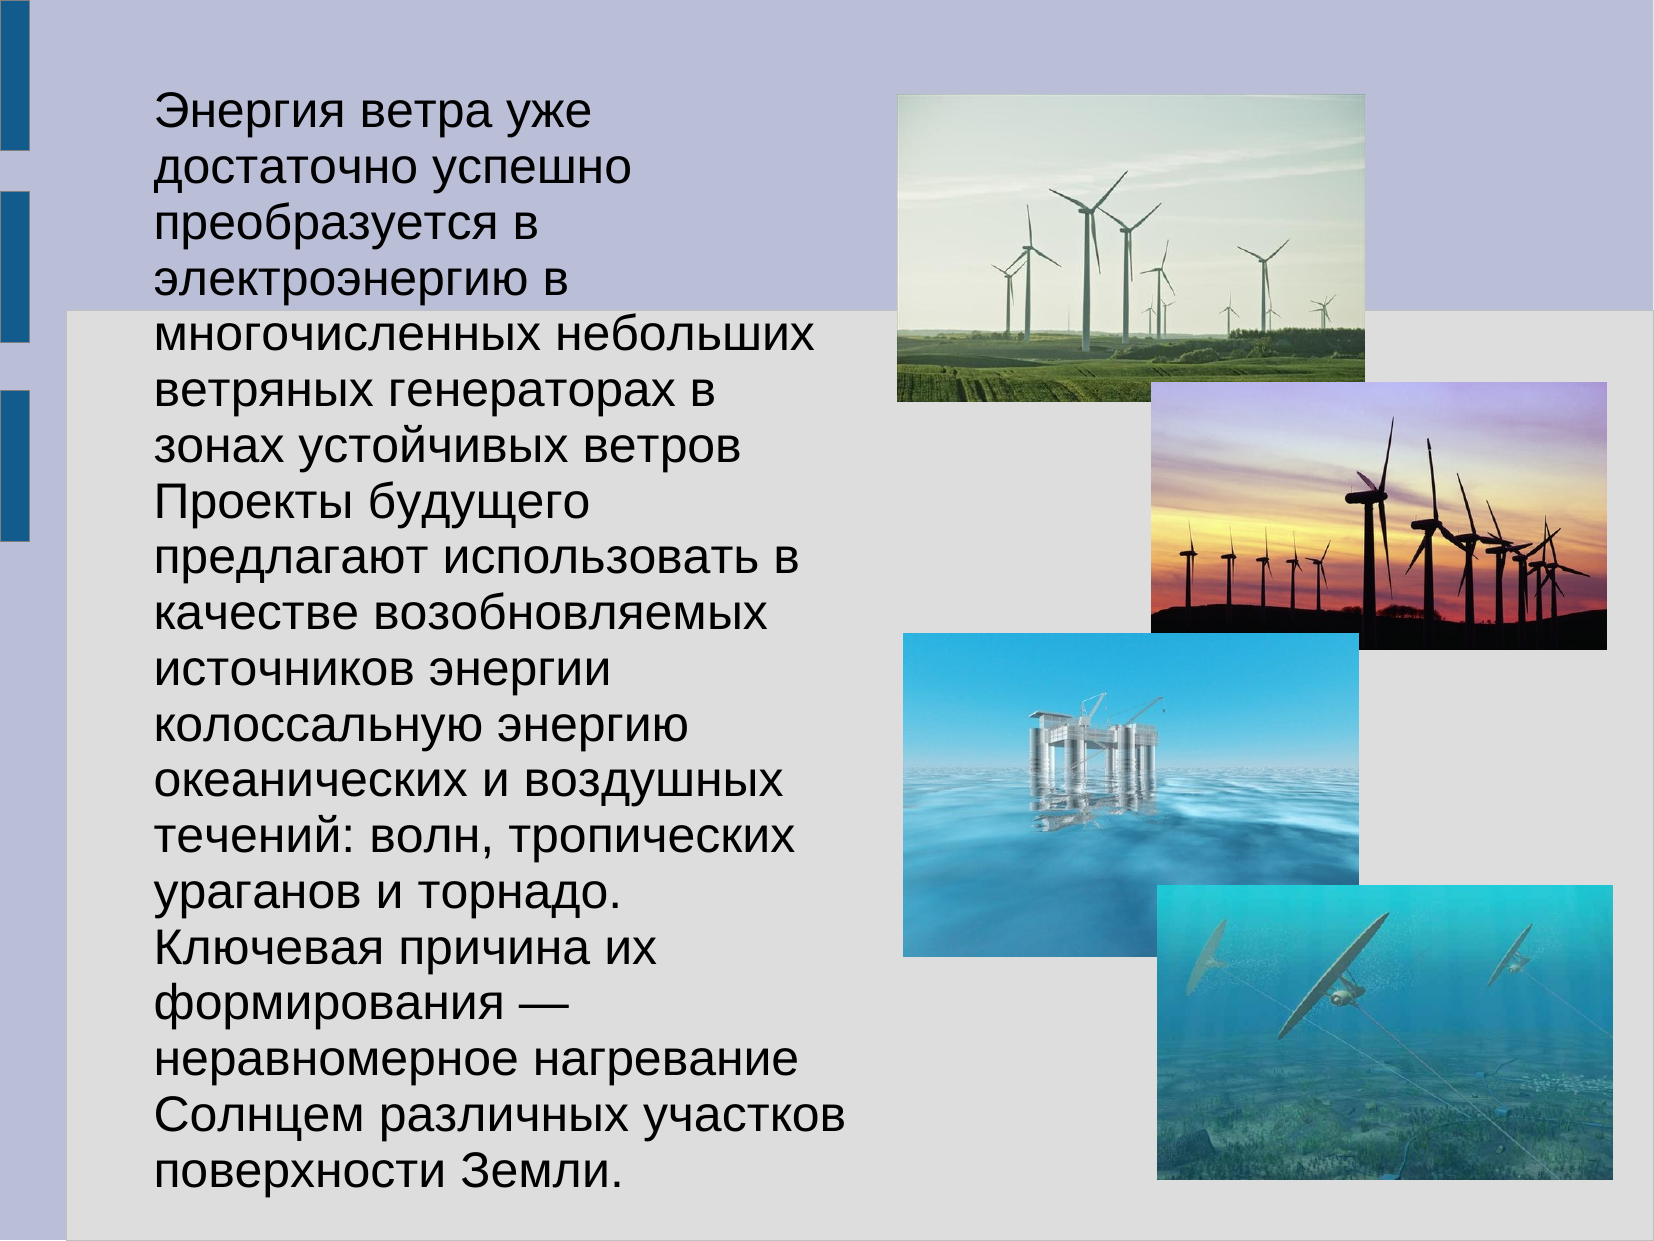

# Энергия ветра уже достаточно успешно преобразуется в электроэнергию в многочисленных небольших ветряных генераторах в зонах устойчивых ветров
Проекты будущего предлагают использовать в качестве возобновляемых источников энергии колоссальную энергию океанических и воздушных течений: волн, тропических ураганов и торнадо. Ключевая причина их формирования — неравномерное нагревание Солнцем различных участков поверхности Земли.